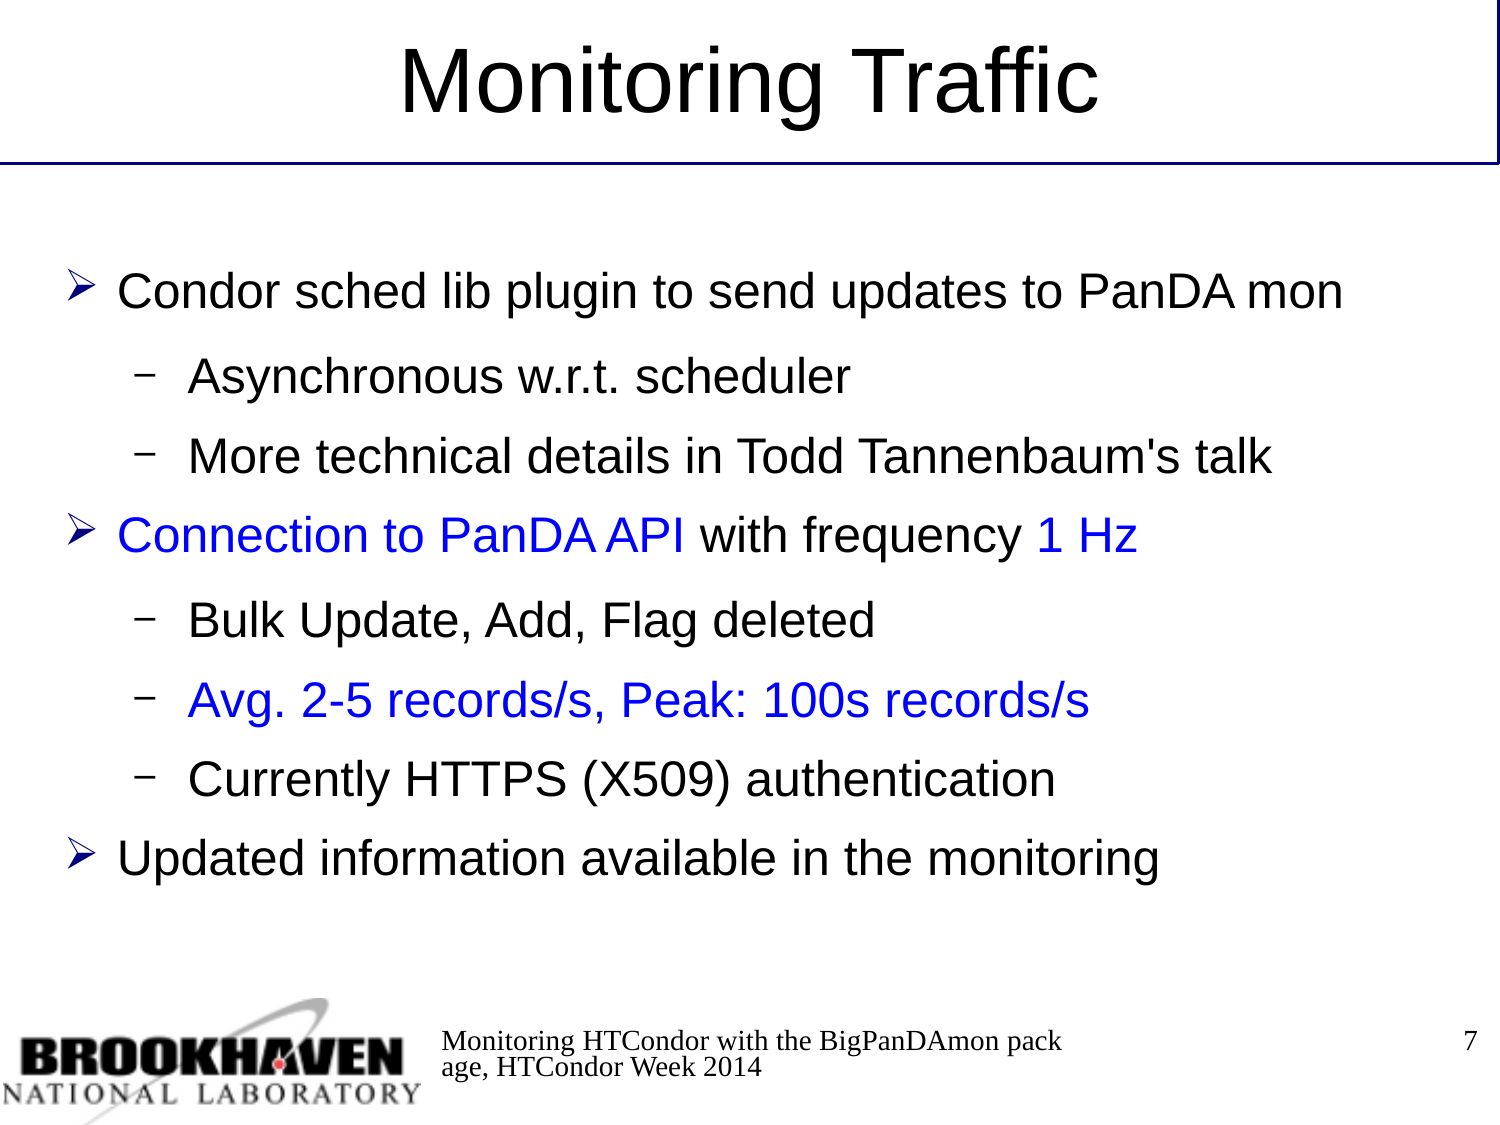

# Monitoring Traffic
Condor sched lib plugin to send updates to PanDA mon
Asynchronous w.r.t. scheduler
More technical details in Todd Tannenbaum's talk
Connection to PanDA API with frequency 1 Hz
Bulk Update, Add, Flag deleted
Avg. 2-5 records/s, Peak: 100s records/s
Currently HTTPS (X509) authentication
Updated information available in the monitoring
Monitoring HTCondor with the BigPanDAmon package, HTCondor Week 2014
7